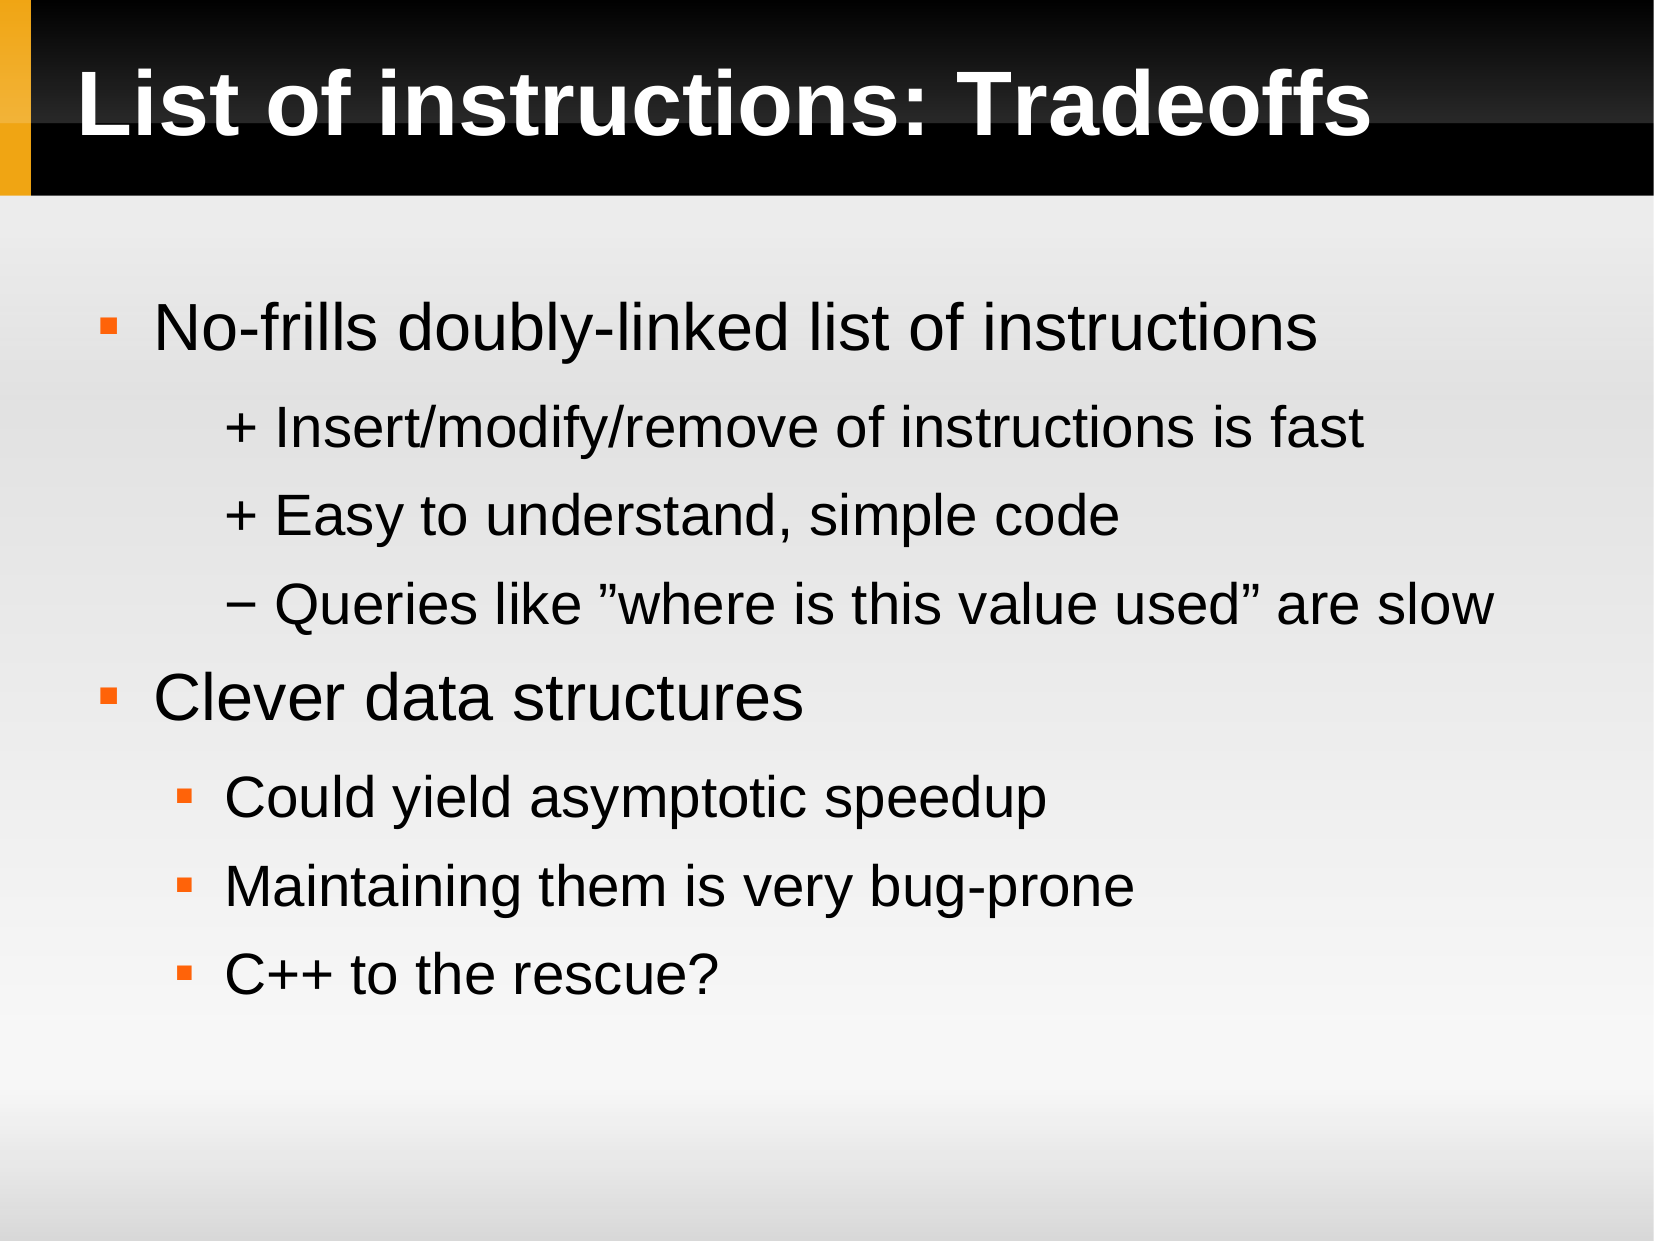

# List of instructions: Tradeoffs
No-frills doubly-linked list of instructions
+ Insert/modify/remove of instructions is fast
+ Easy to understand, simple code
− Queries like ”where is this value used” are slow
Clever data structures
Could yield asymptotic speedup
Maintaining them is very bug-prone
C++ to the rescue?